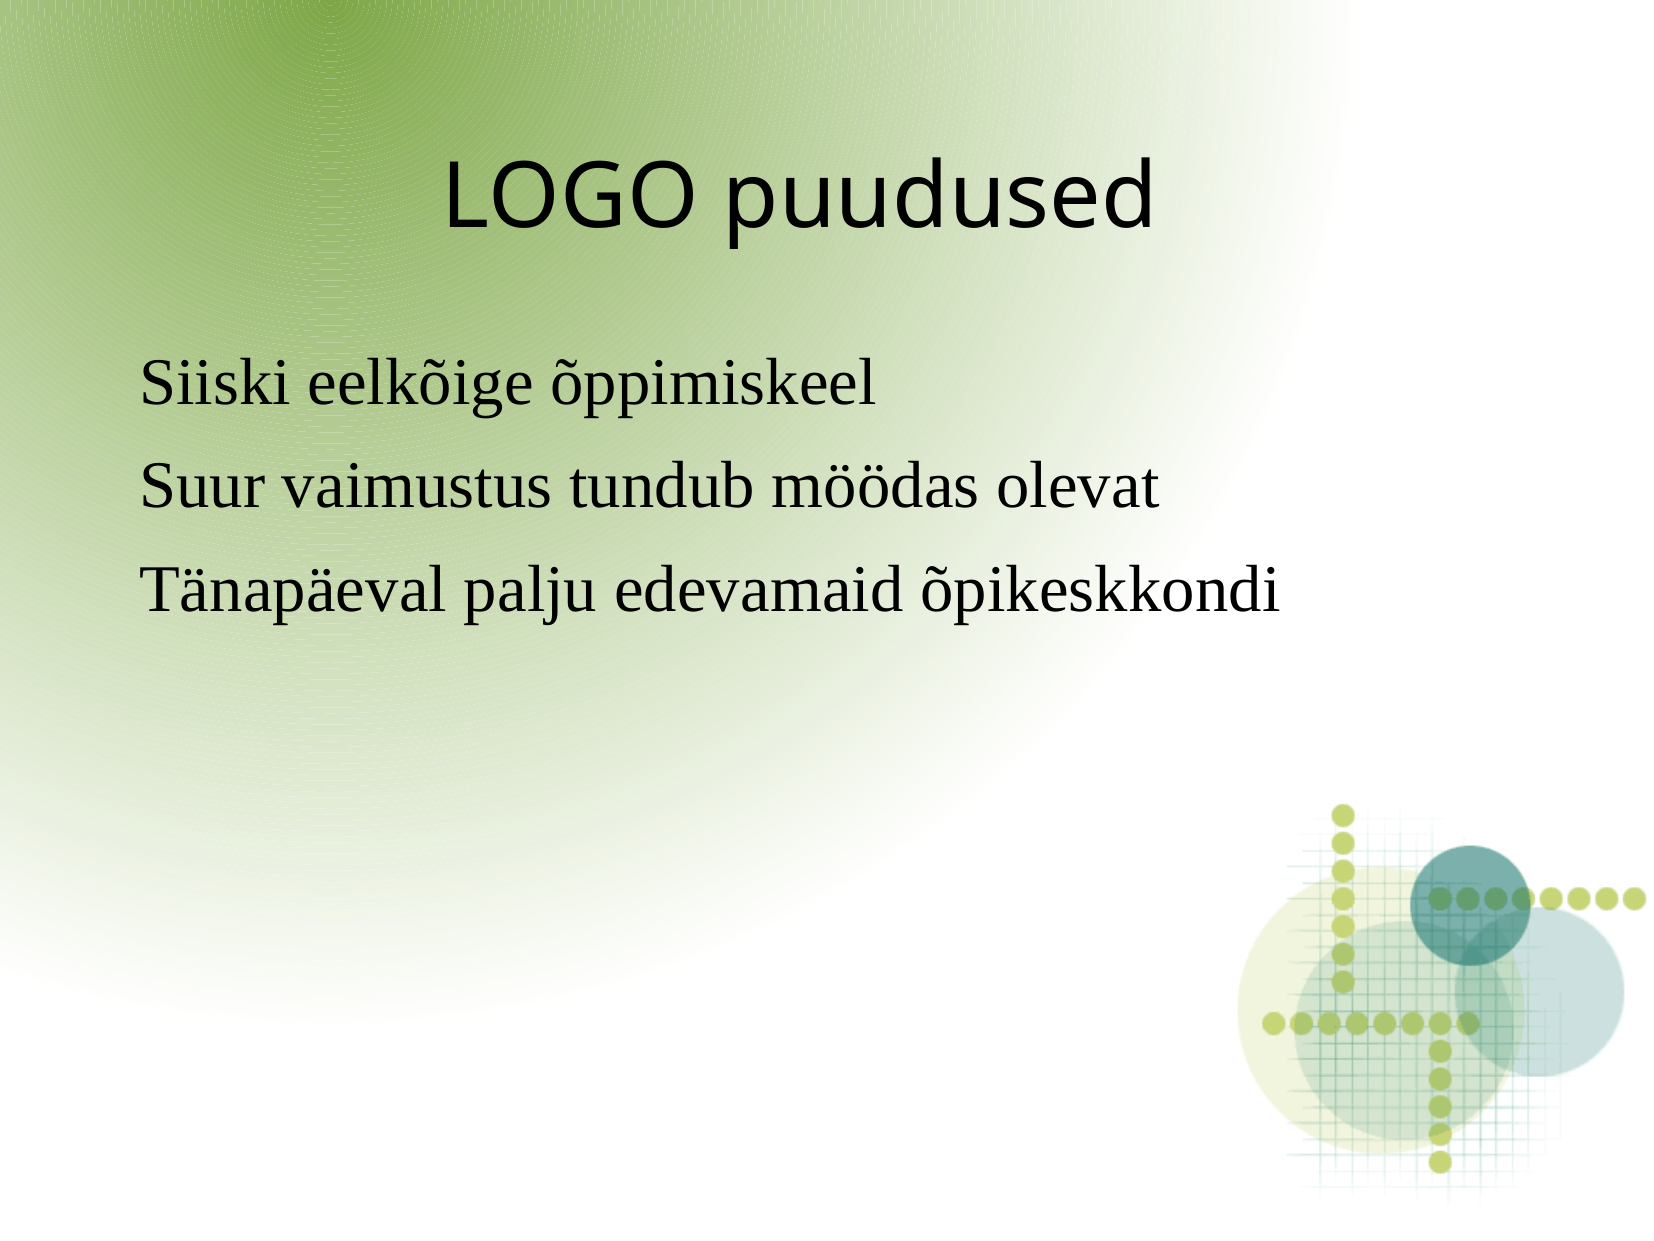

# LOGO puudused
Siiski eelkõige õppimiskeel
Suur vaimustus tundub möödas olevat
Tänapäeval palju edevamaid õpikeskkondi